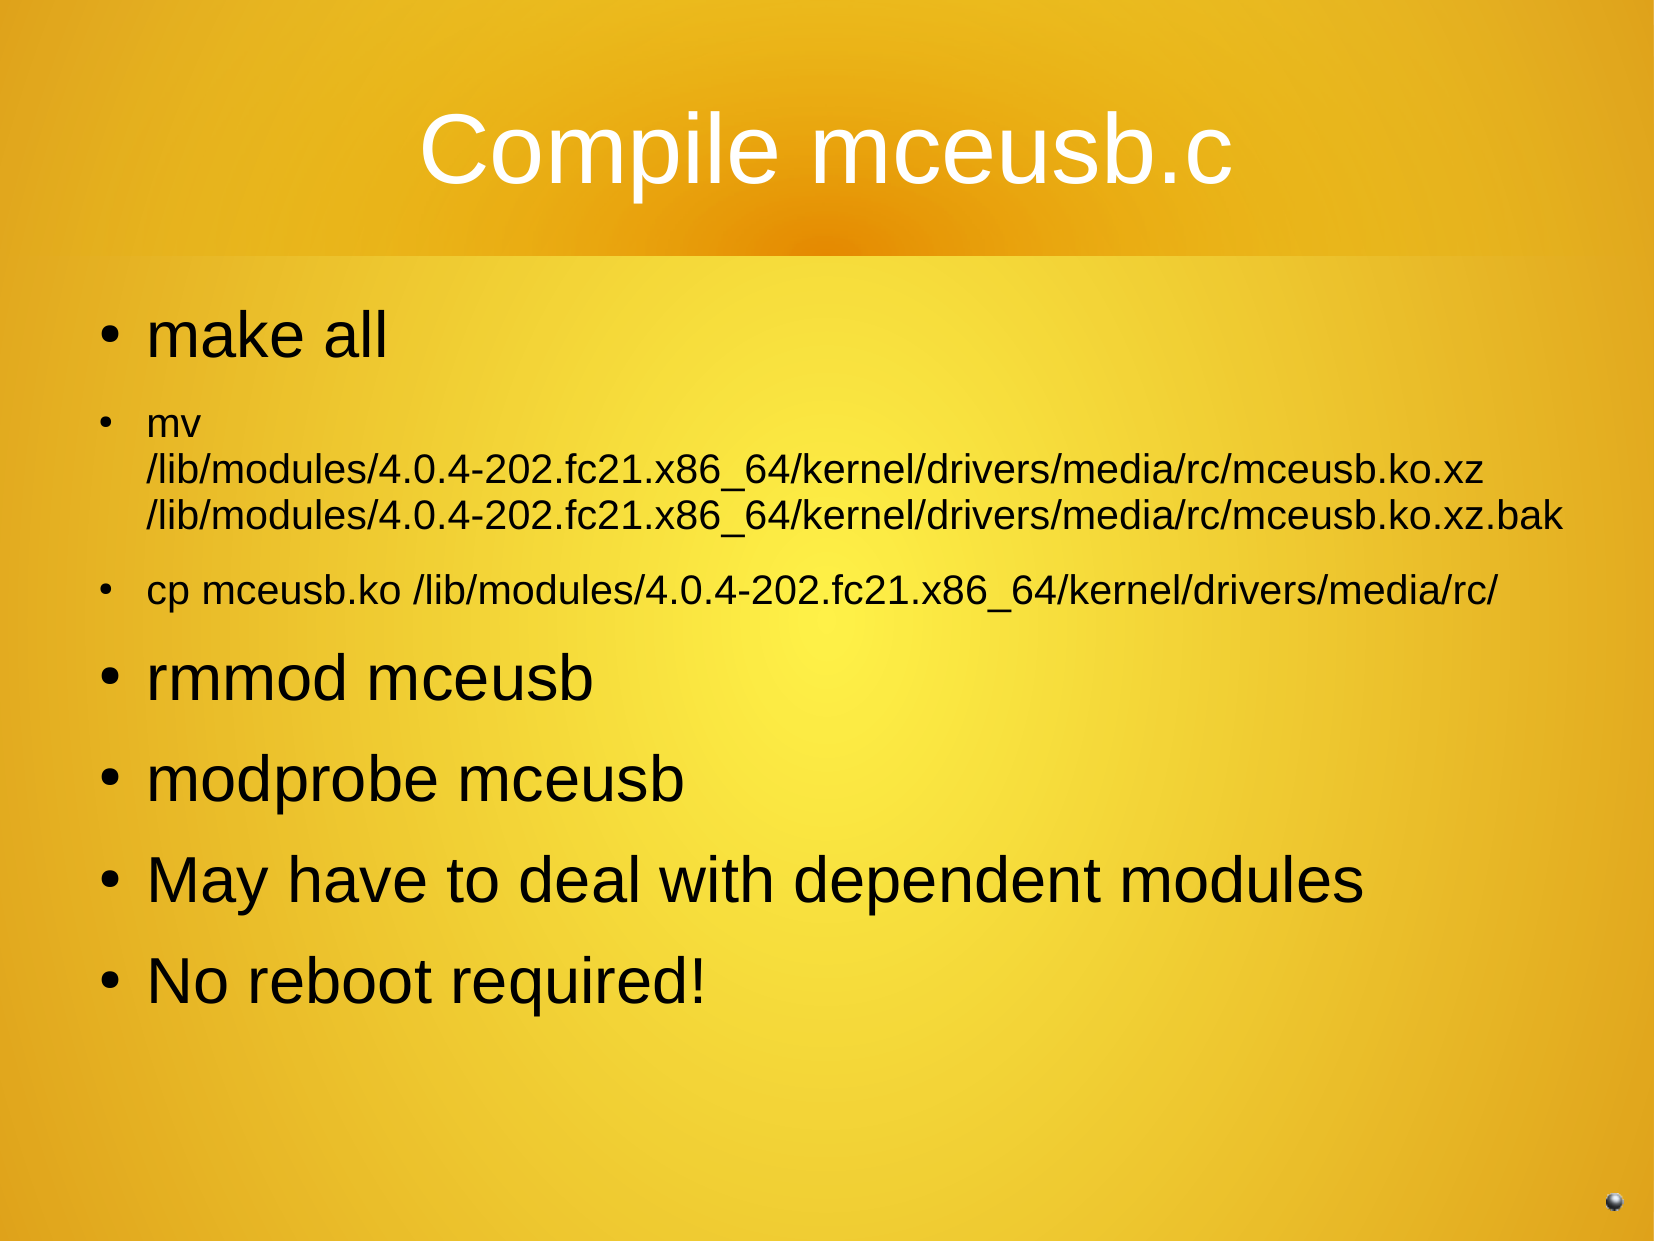

# Compile mceusb.c
make all
mv /lib/modules/4.0.4-202.fc21.x86_64/kernel/drivers/media/rc/mceusb.ko.xz /lib/modules/4.0.4-202.fc21.x86_64/kernel/drivers/media/rc/mceusb.ko.xz.bak
cp mceusb.ko /lib/modules/4.0.4-202.fc21.x86_64/kernel/drivers/media/rc/
rmmod mceusb
modprobe mceusb
May have to deal with dependent modules
No reboot required!